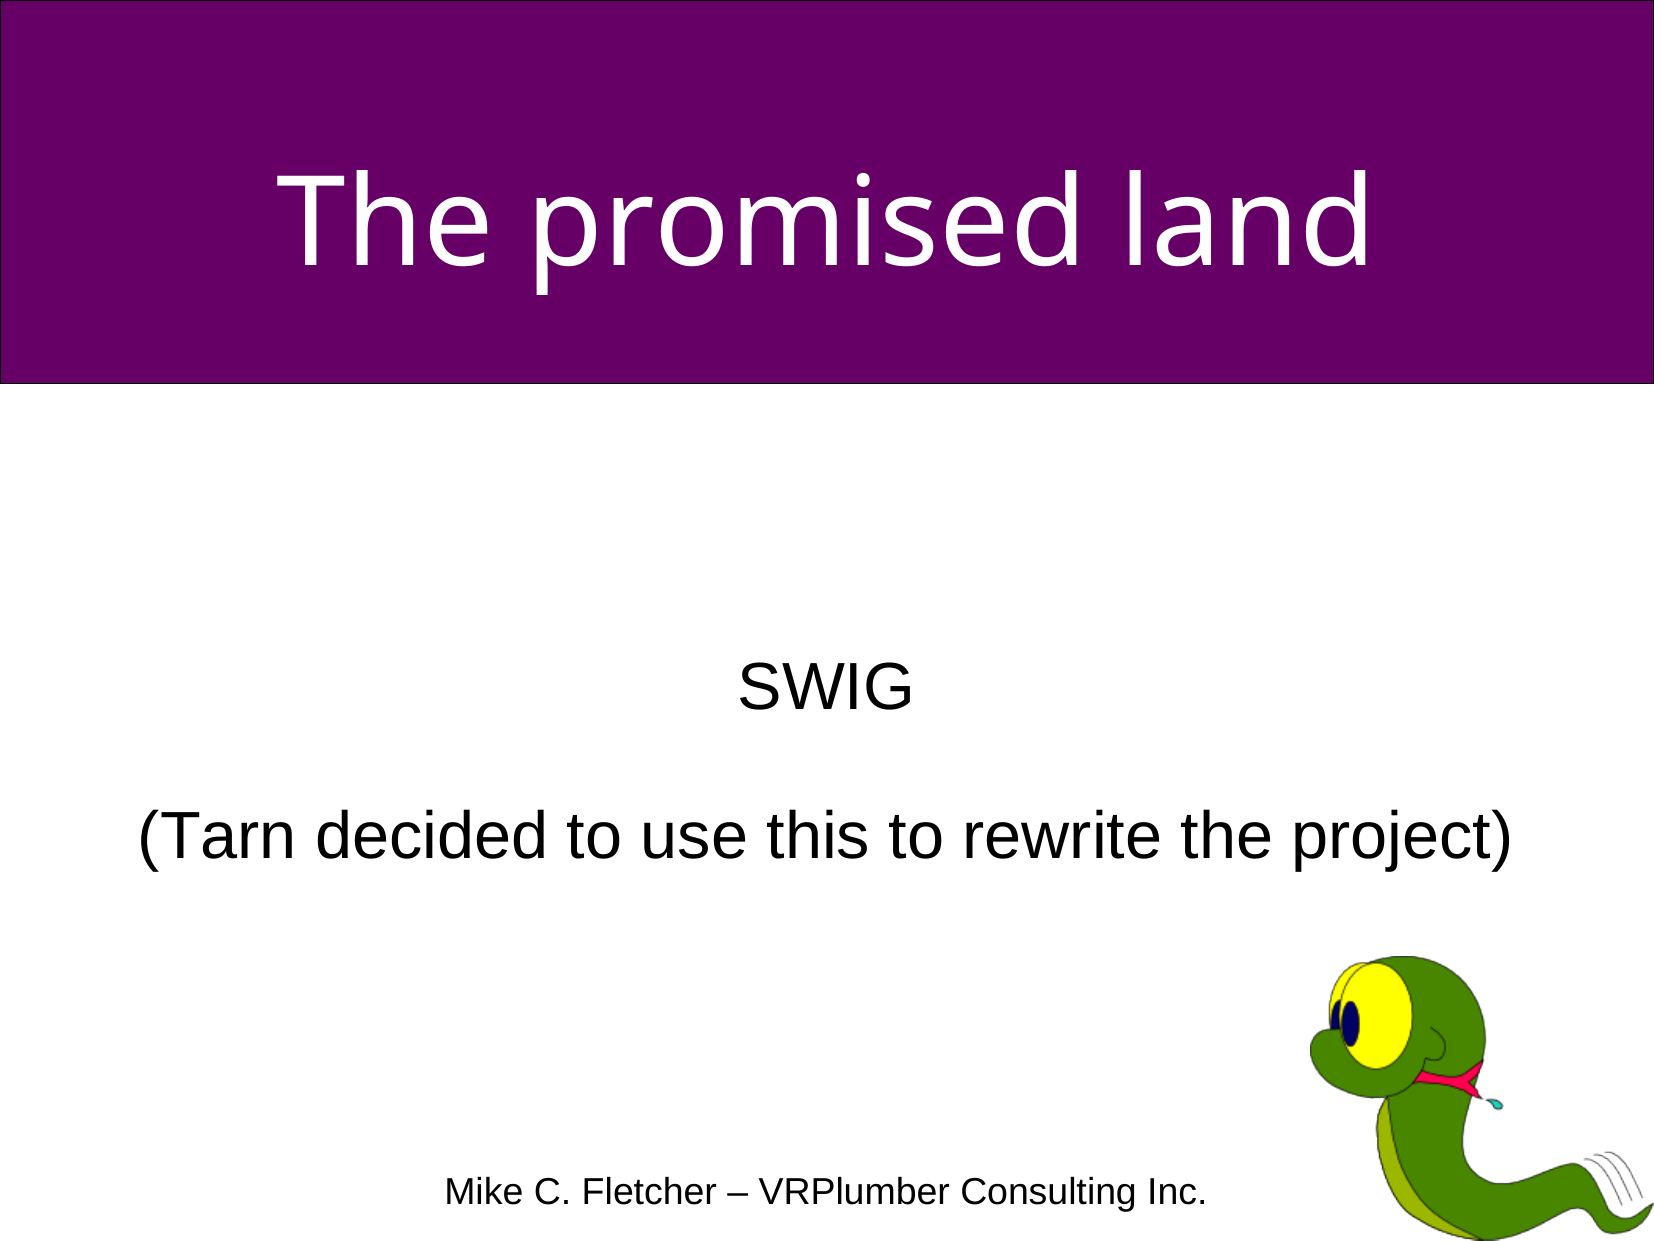

# The promised land
SWIG
(Tarn decided to use this to rewrite the project)